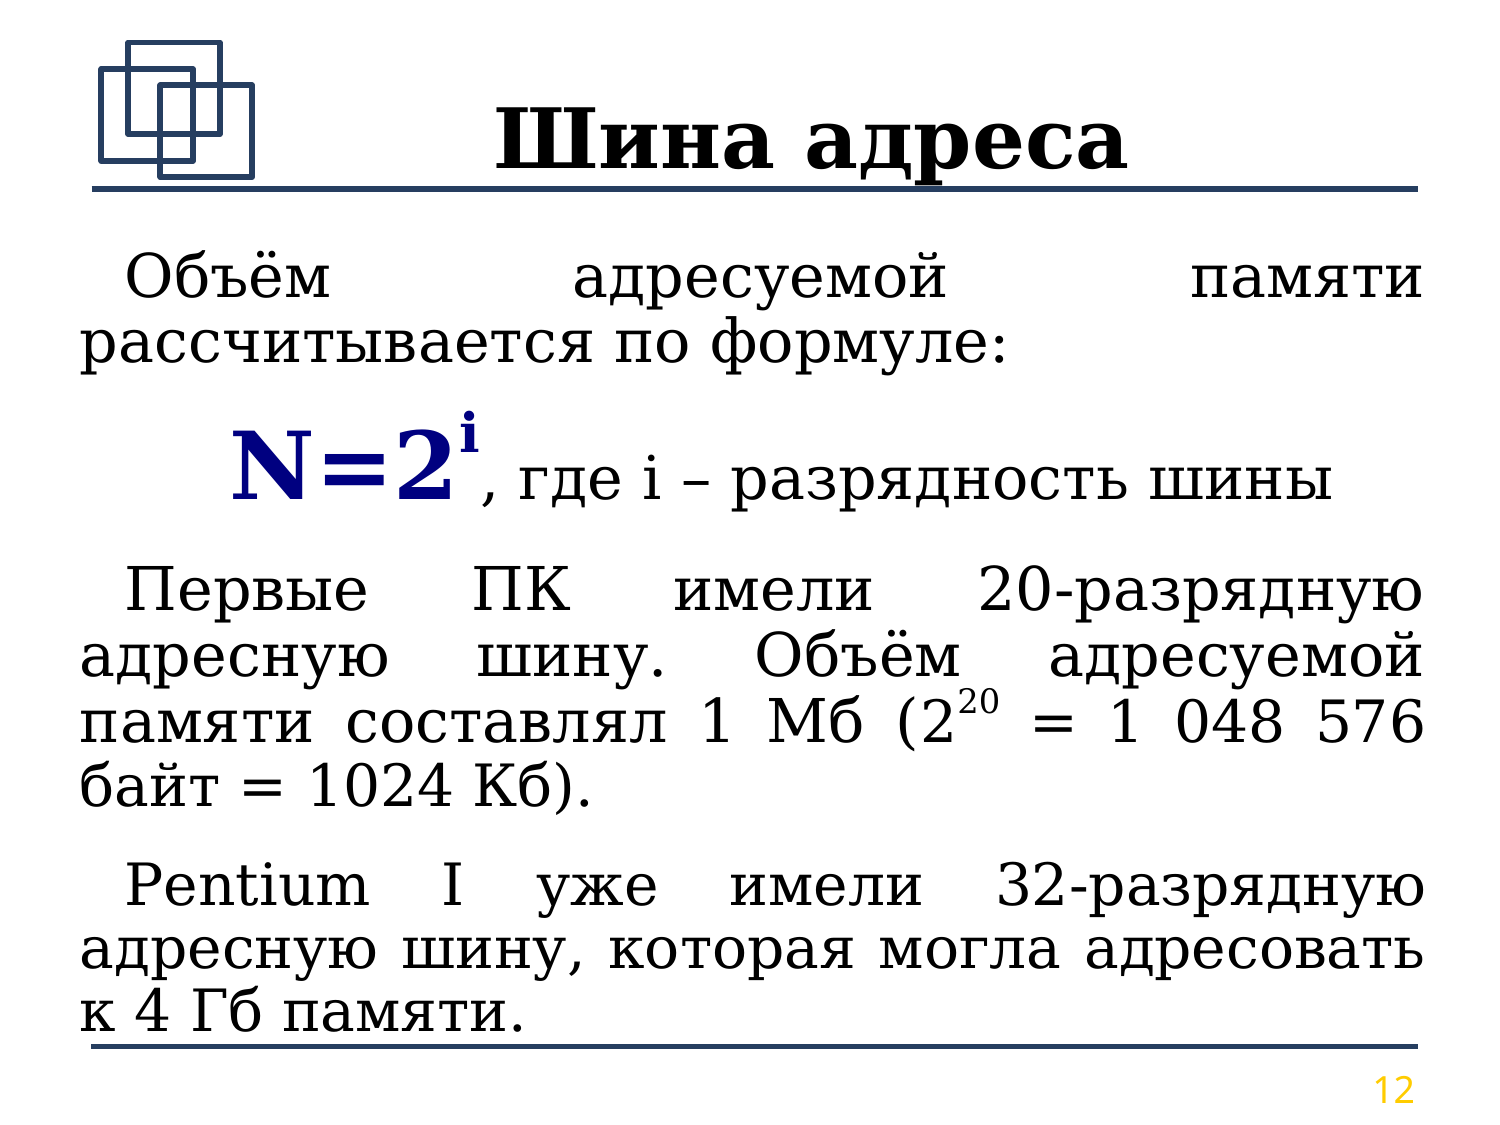

Шина адреса
Объём адресуемой памяти рассчитывается по формуле:
	N=2i, где i – разрядность шины
Первые ПК имели 20-разрядную адресную шину. Объём адресуемой памяти составлял 1 Мб (220 = 1 048 576 байт = 1024 Кб).
Pentium I уже имели 32-разрядную адресную шину, которая могла адресовать к 4 Гб памяти.